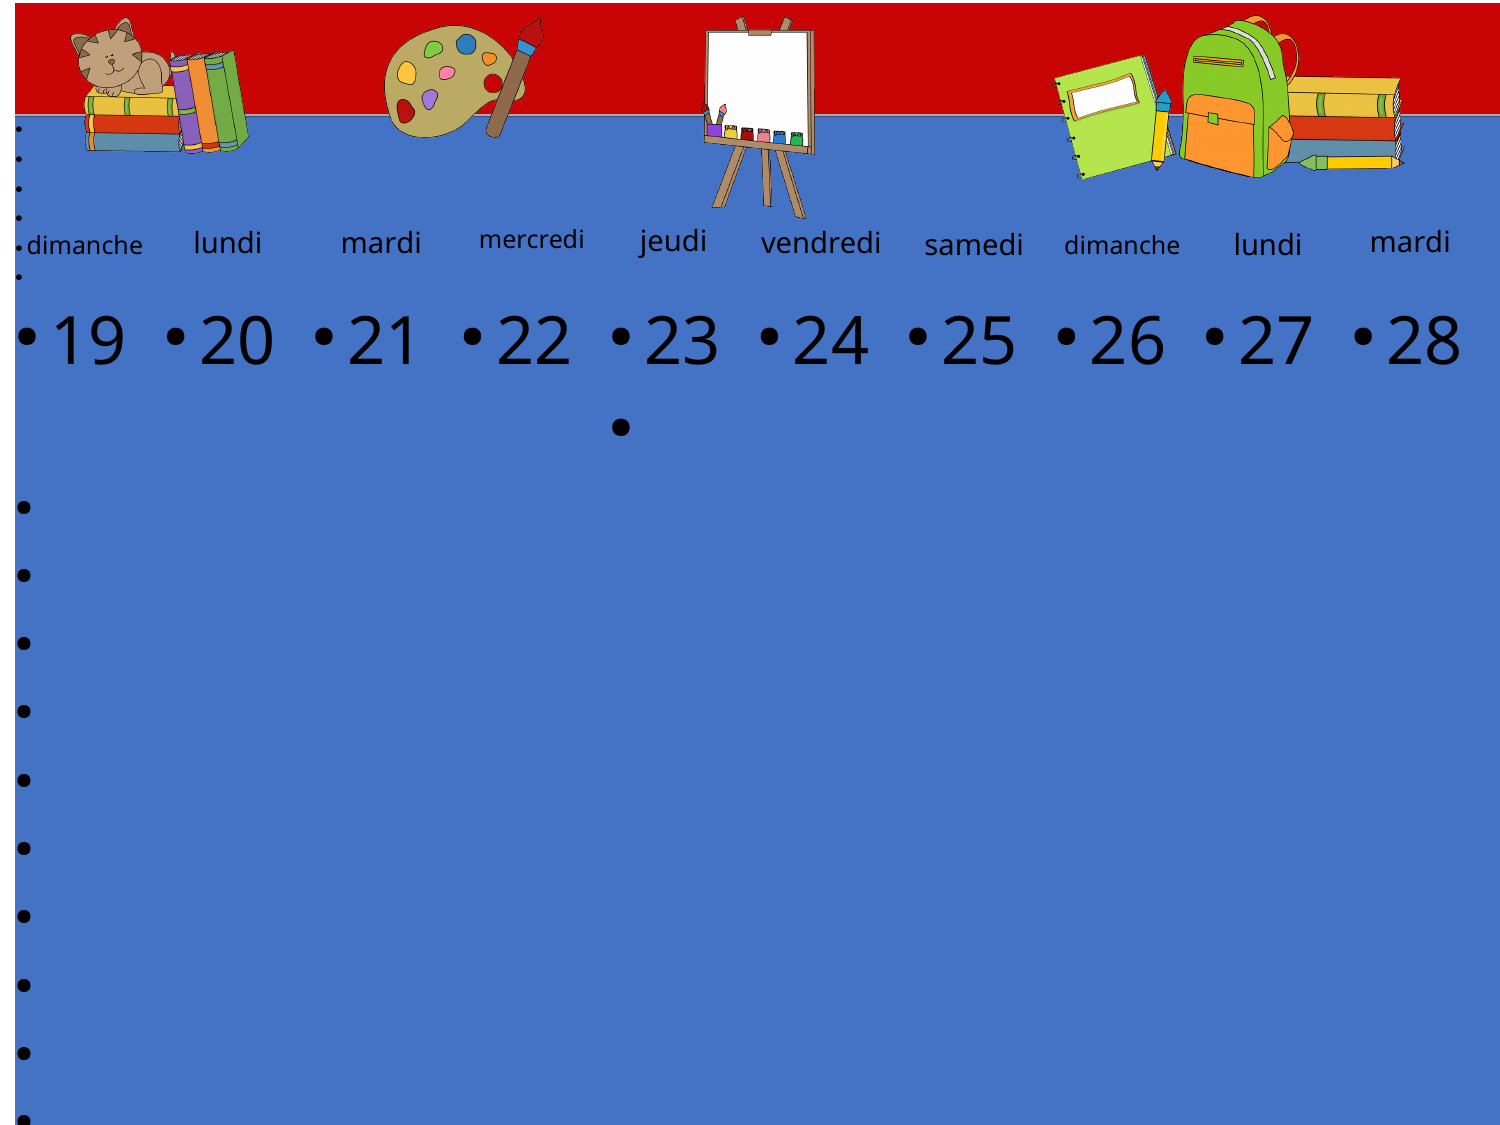

| | | | | | | | | | |
| --- | --- | --- | --- | --- | --- | --- | --- | --- | --- |
| 19 | 20 | 21 | 22 | 23 | 24 | 25 | 26 | 27 | 28 |
| | | | | | | | | | |
jeudi
mardi
mercredi
lundi
mardi
vendredi
samedi
lundi
dimanche
dimanche